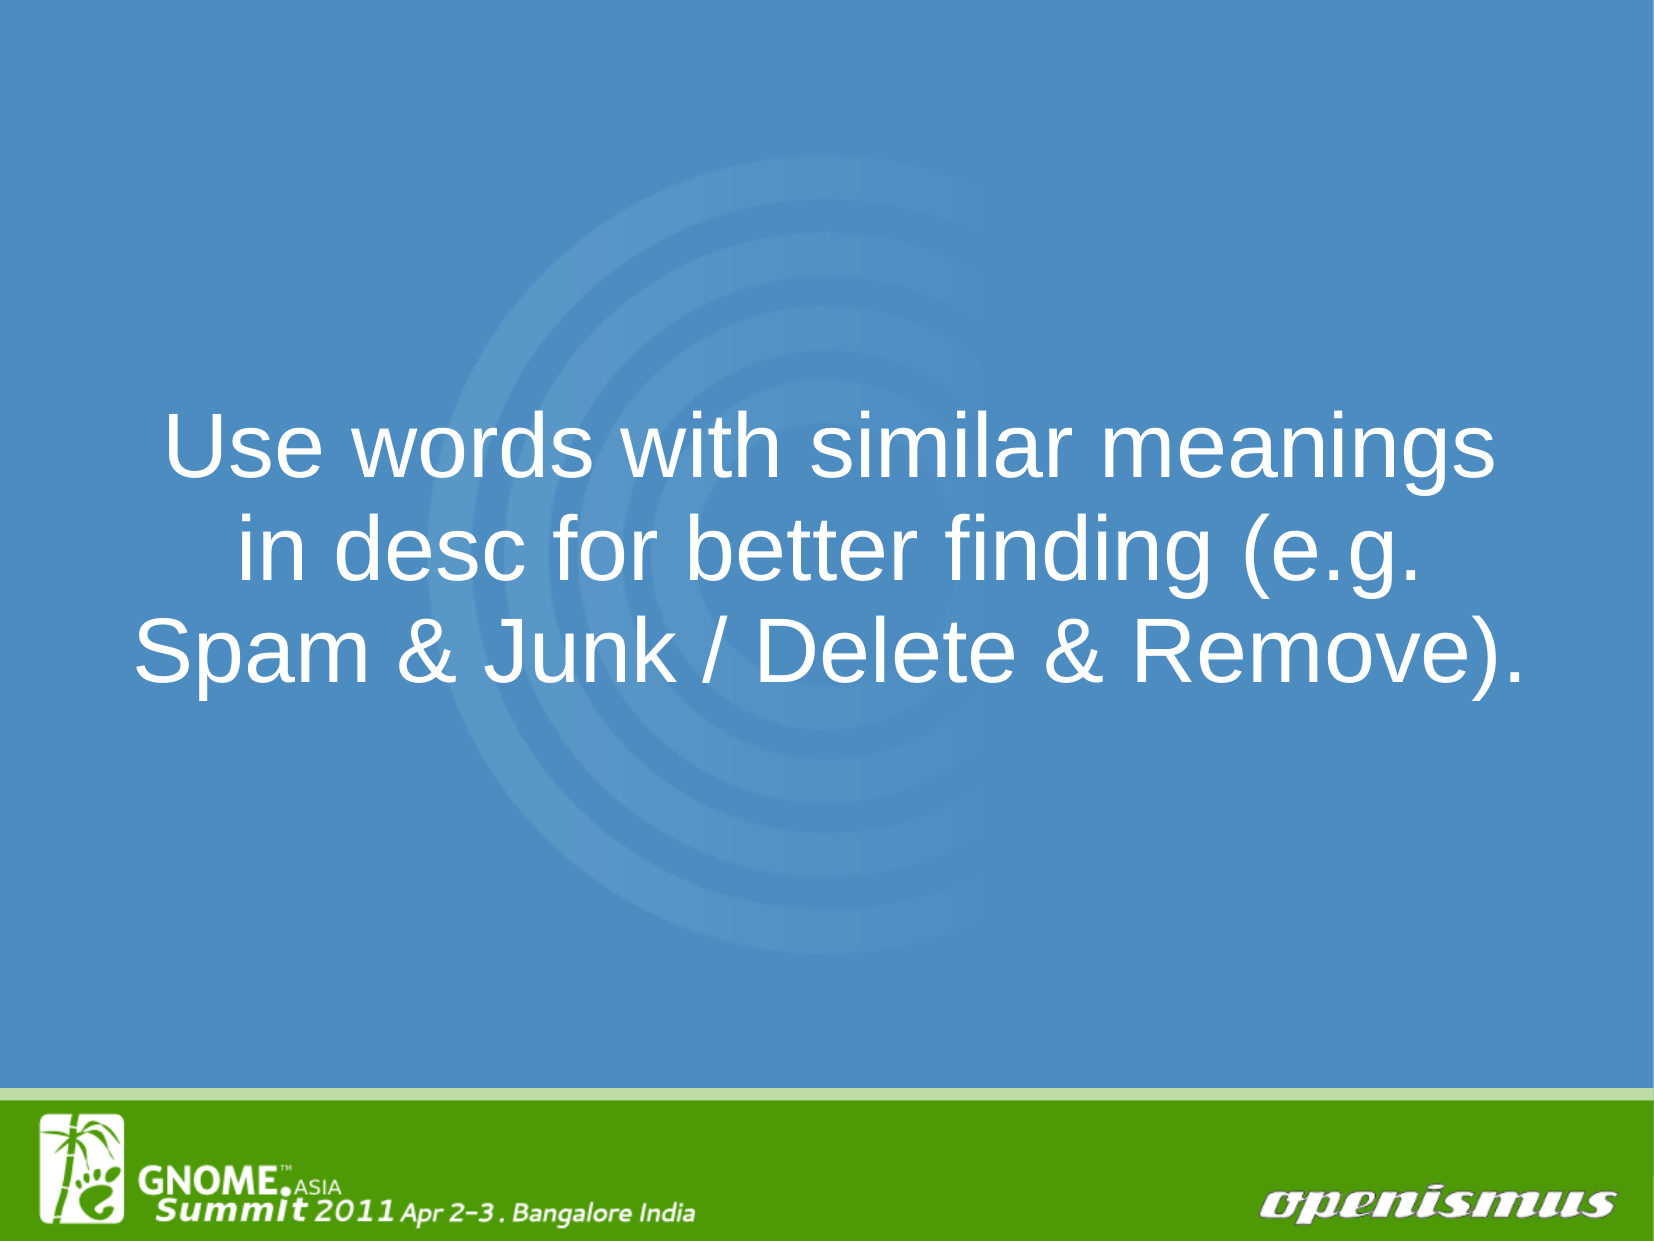

# Use words with similar meanings in desc for better finding (e.g. Spam & Junk / Delete & Remove).